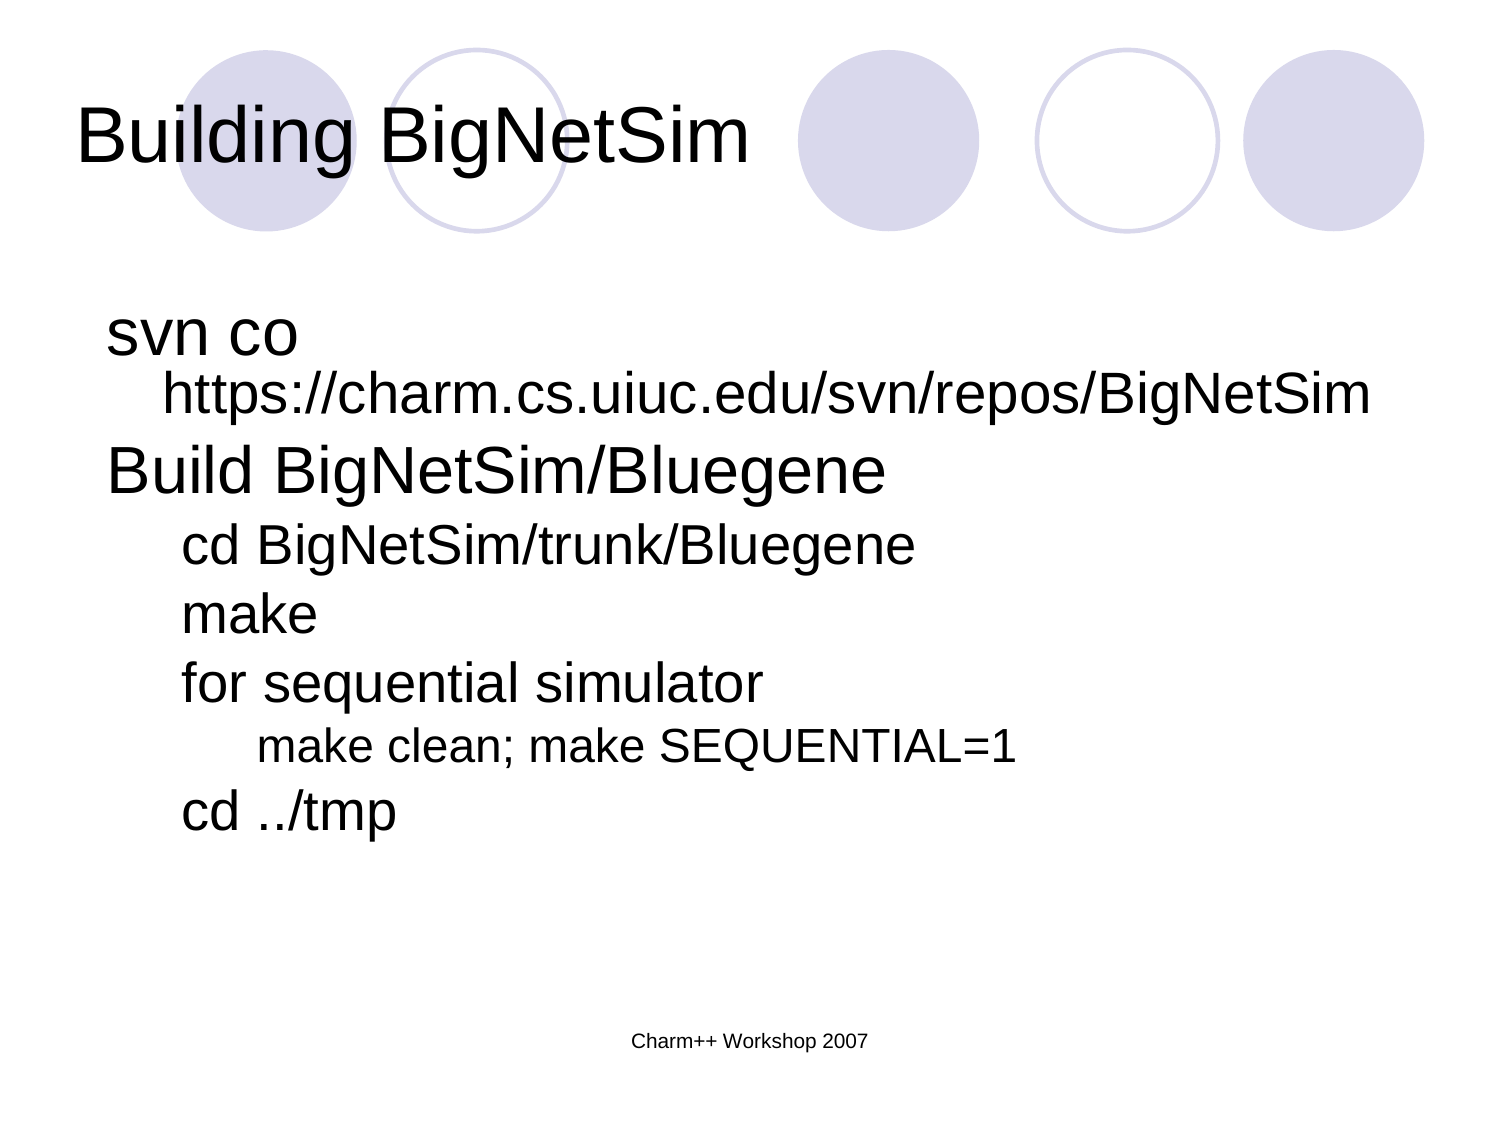

# Building BigNetSim
svn co https://charm.cs.uiuc.edu/svn/repos/BigNetSim
Build BigNetSim/Bluegene
cd BigNetSim/trunk/Bluegene
make
for sequential simulator
make clean; make SEQUENTIAL=1
cd ../tmp
Charm++ Workshop 2007